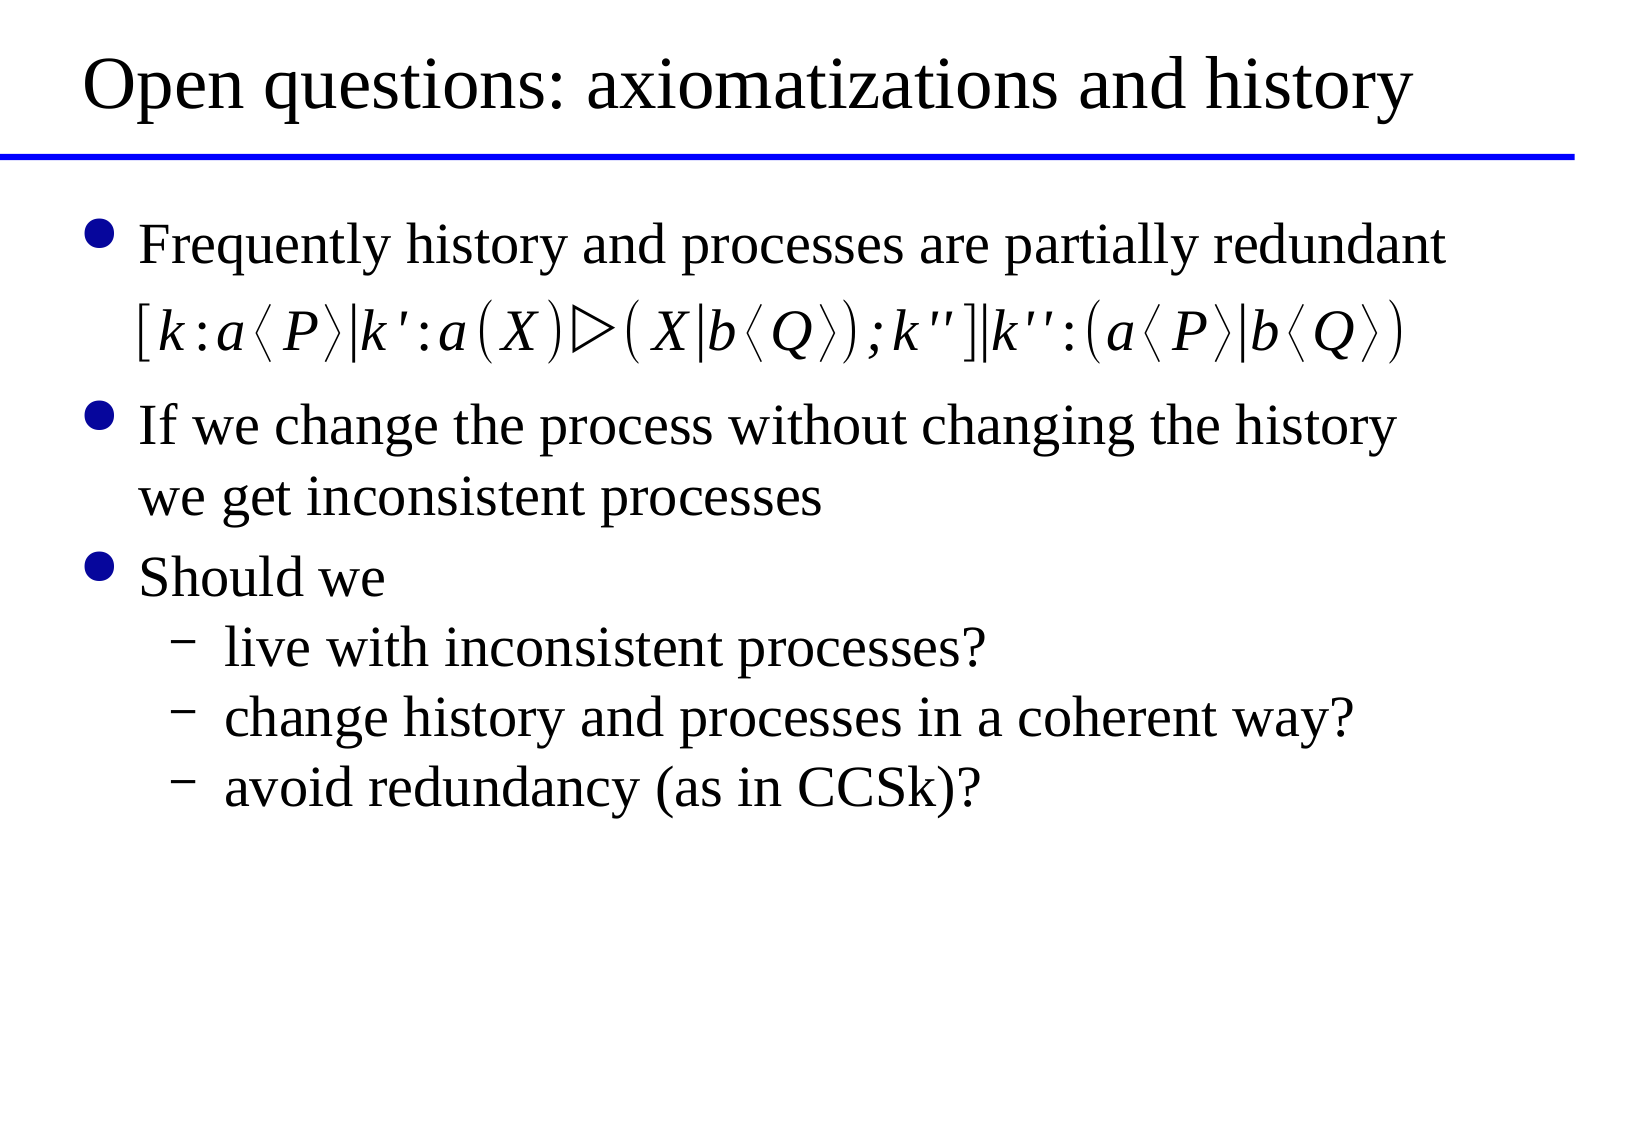

# Open questions: axiomatizations and history
Frequently history and processes are partially redundant
If we change the process without changing the history we get inconsistent processes
Should we
live with inconsistent processes?
change history and processes in a coherent way?
avoid redundancy (as in CCSk)?